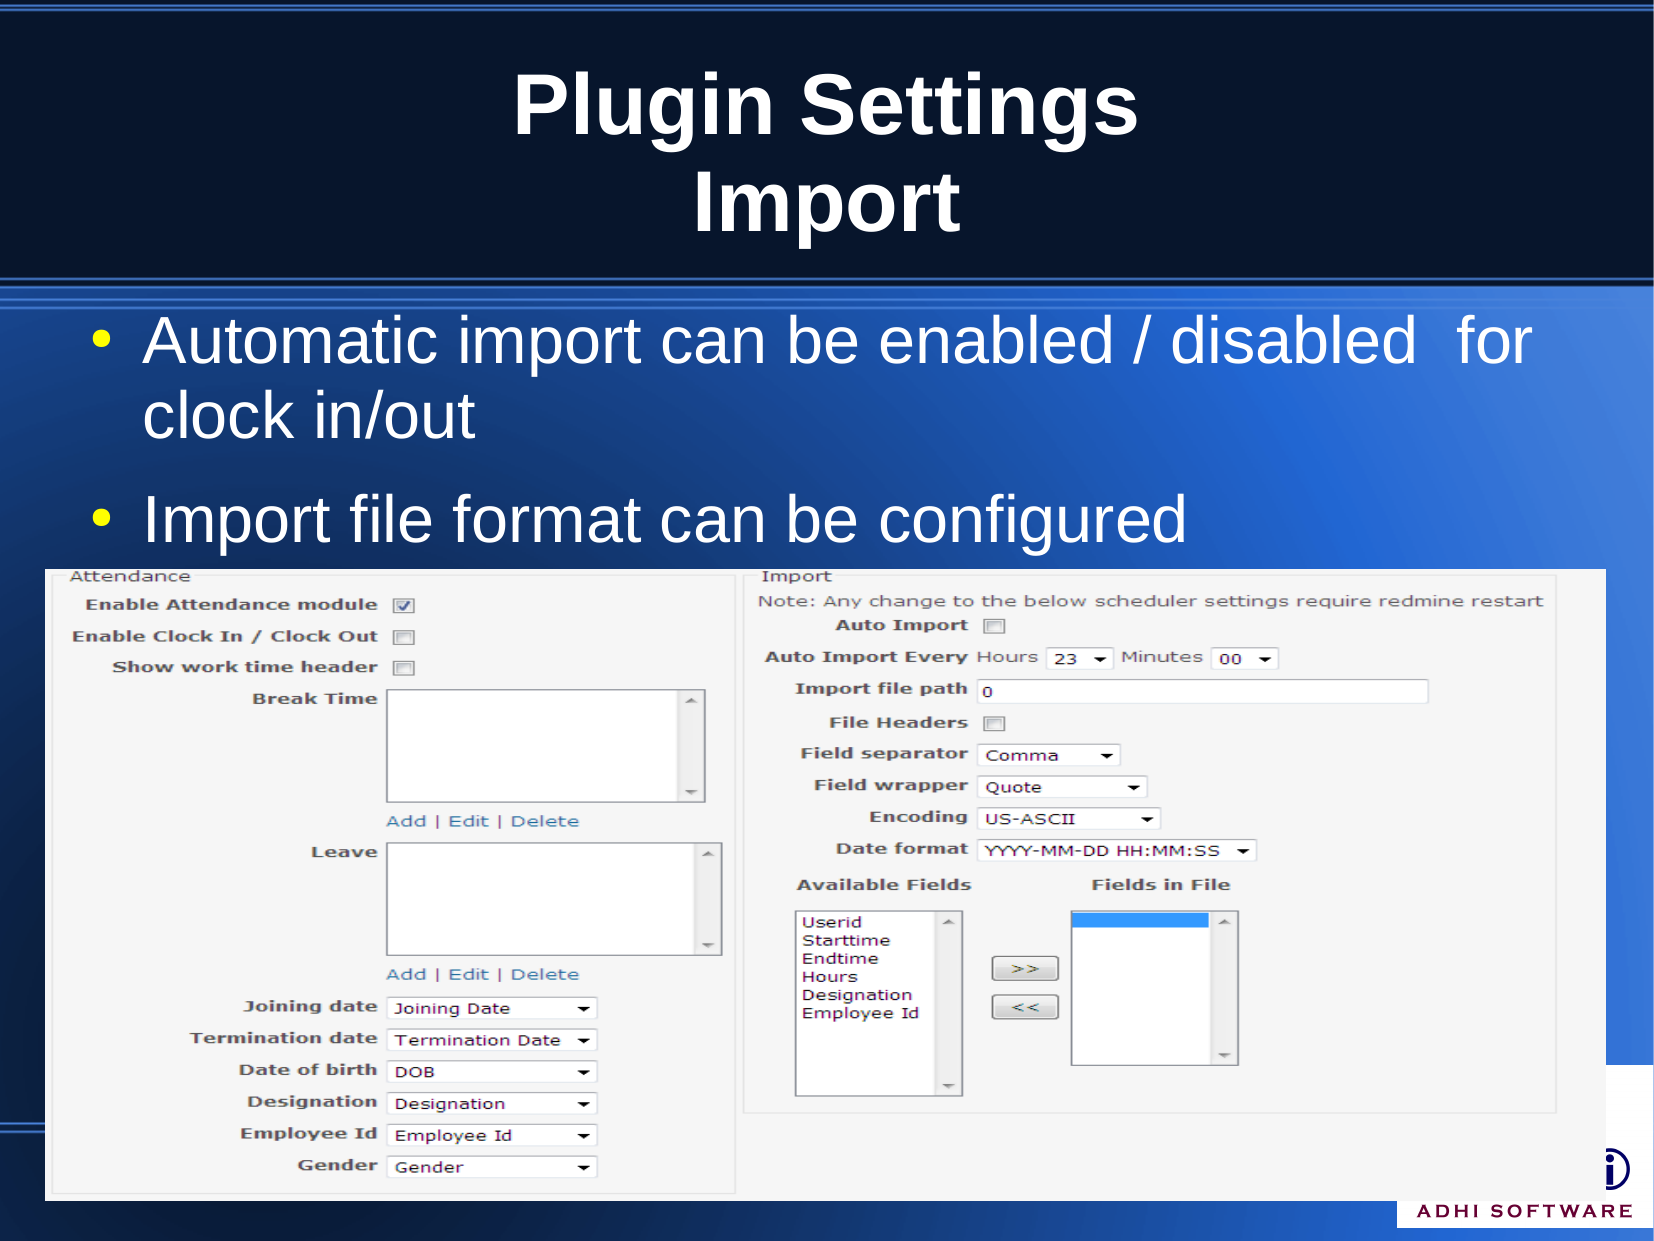

# Plugin Settings Import
Automatic import can be enabled / disabled for clock in/out
Import file format can be configured